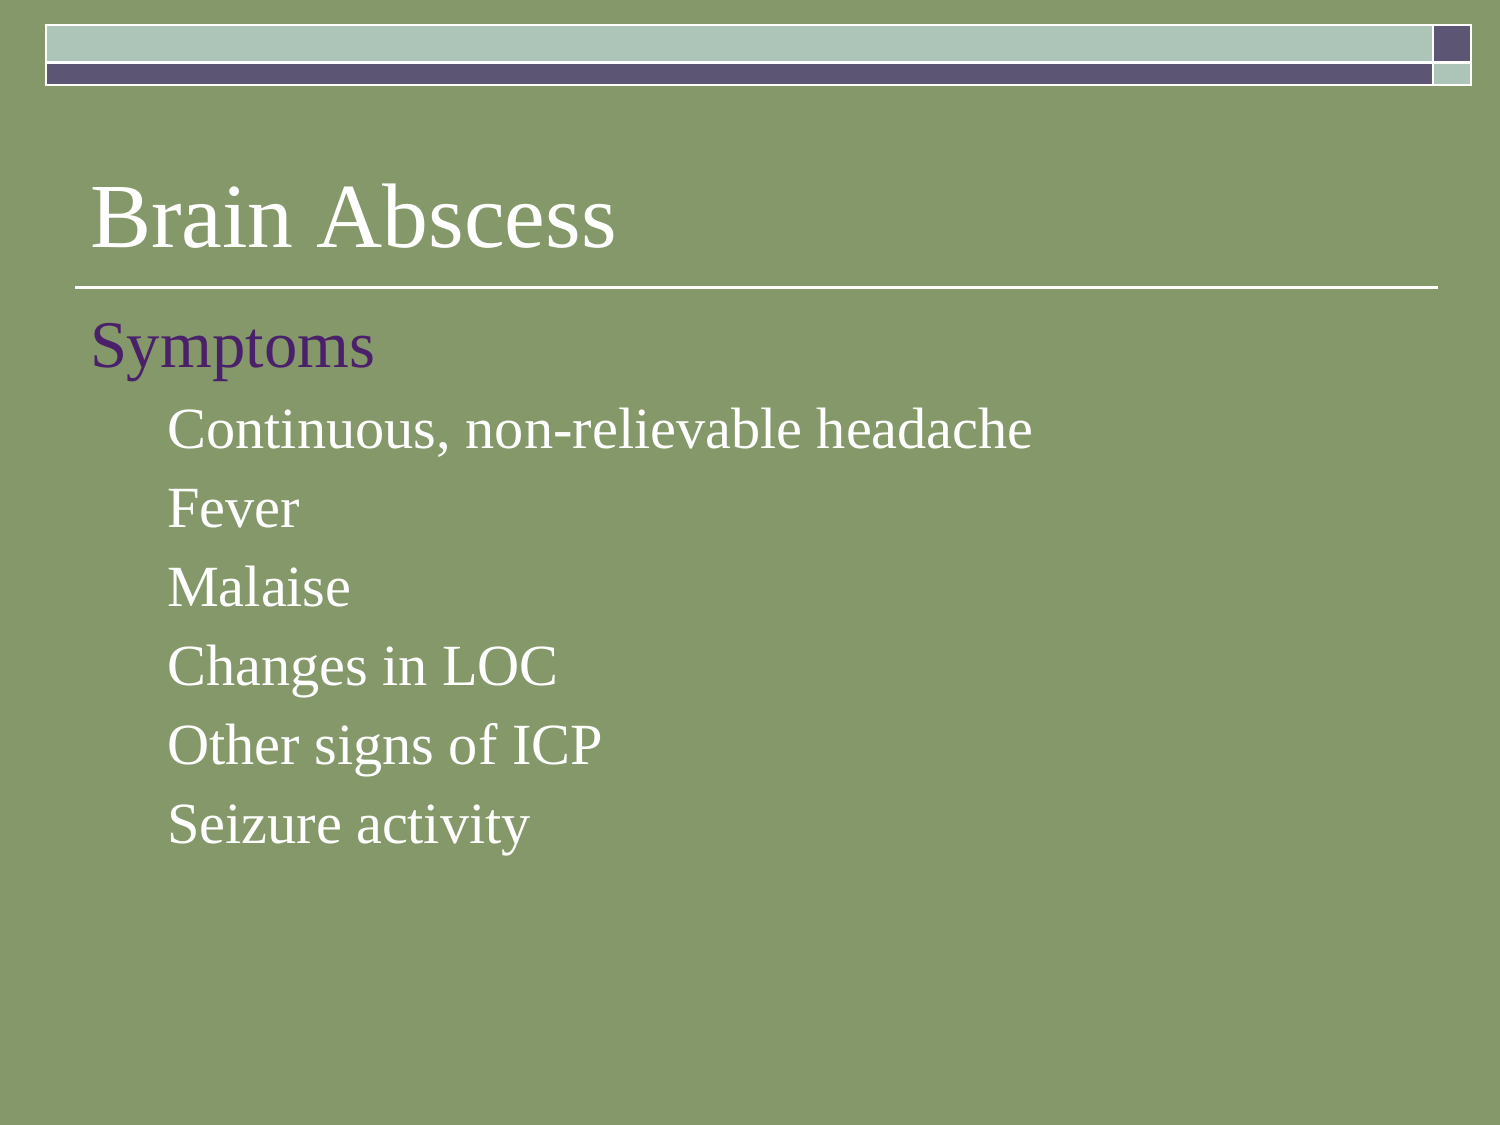

# Brain Abscess
Symptoms
Continuous, non-relievable headache
Fever
Malaise
Changes in LOC
Other signs of ICP
Seizure activity